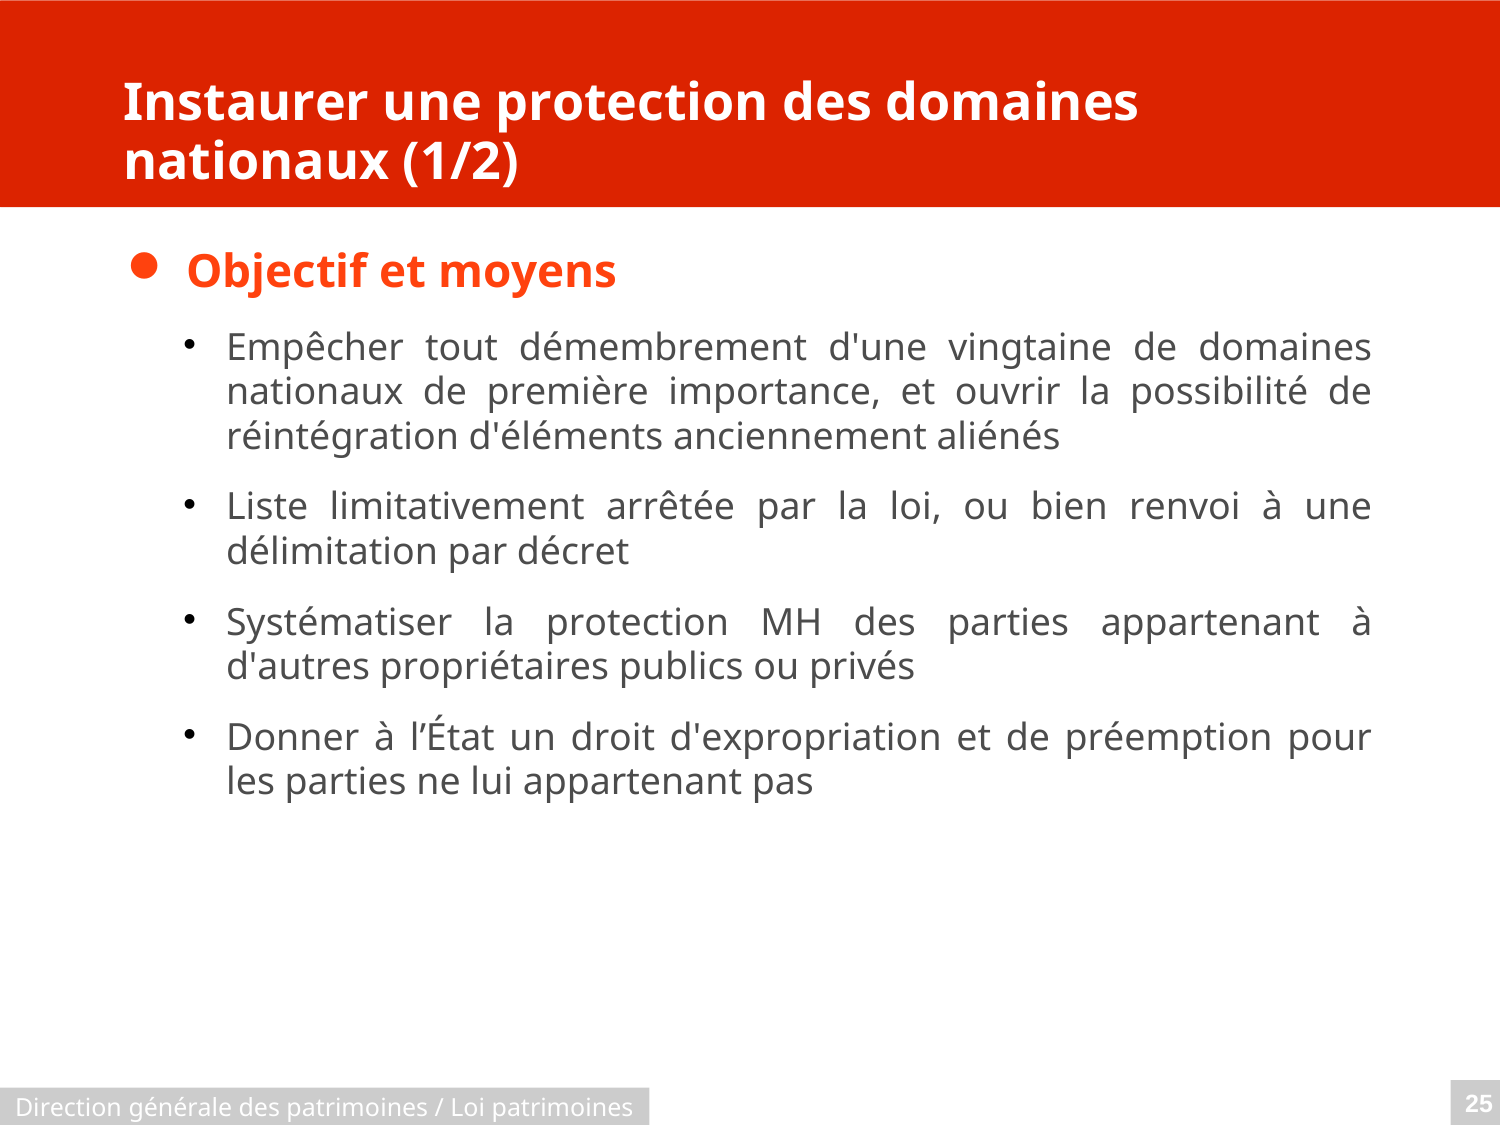

Instaurer une protection des domaines nationaux (1/2)
# Objectif et moyens
Empêcher tout démembrement d'une vingtaine de domaines nationaux de première importance, et ouvrir la possibilité de réintégration d'éléments anciennement aliénés
Liste limitativement arrêtée par la loi, ou bien renvoi à une délimitation par décret
Systématiser la protection MH des parties appartenant à d'autres propriétaires publics ou privés
Donner à l’État un droit d'expropriation et de préemption pour les parties ne lui appartenant pas